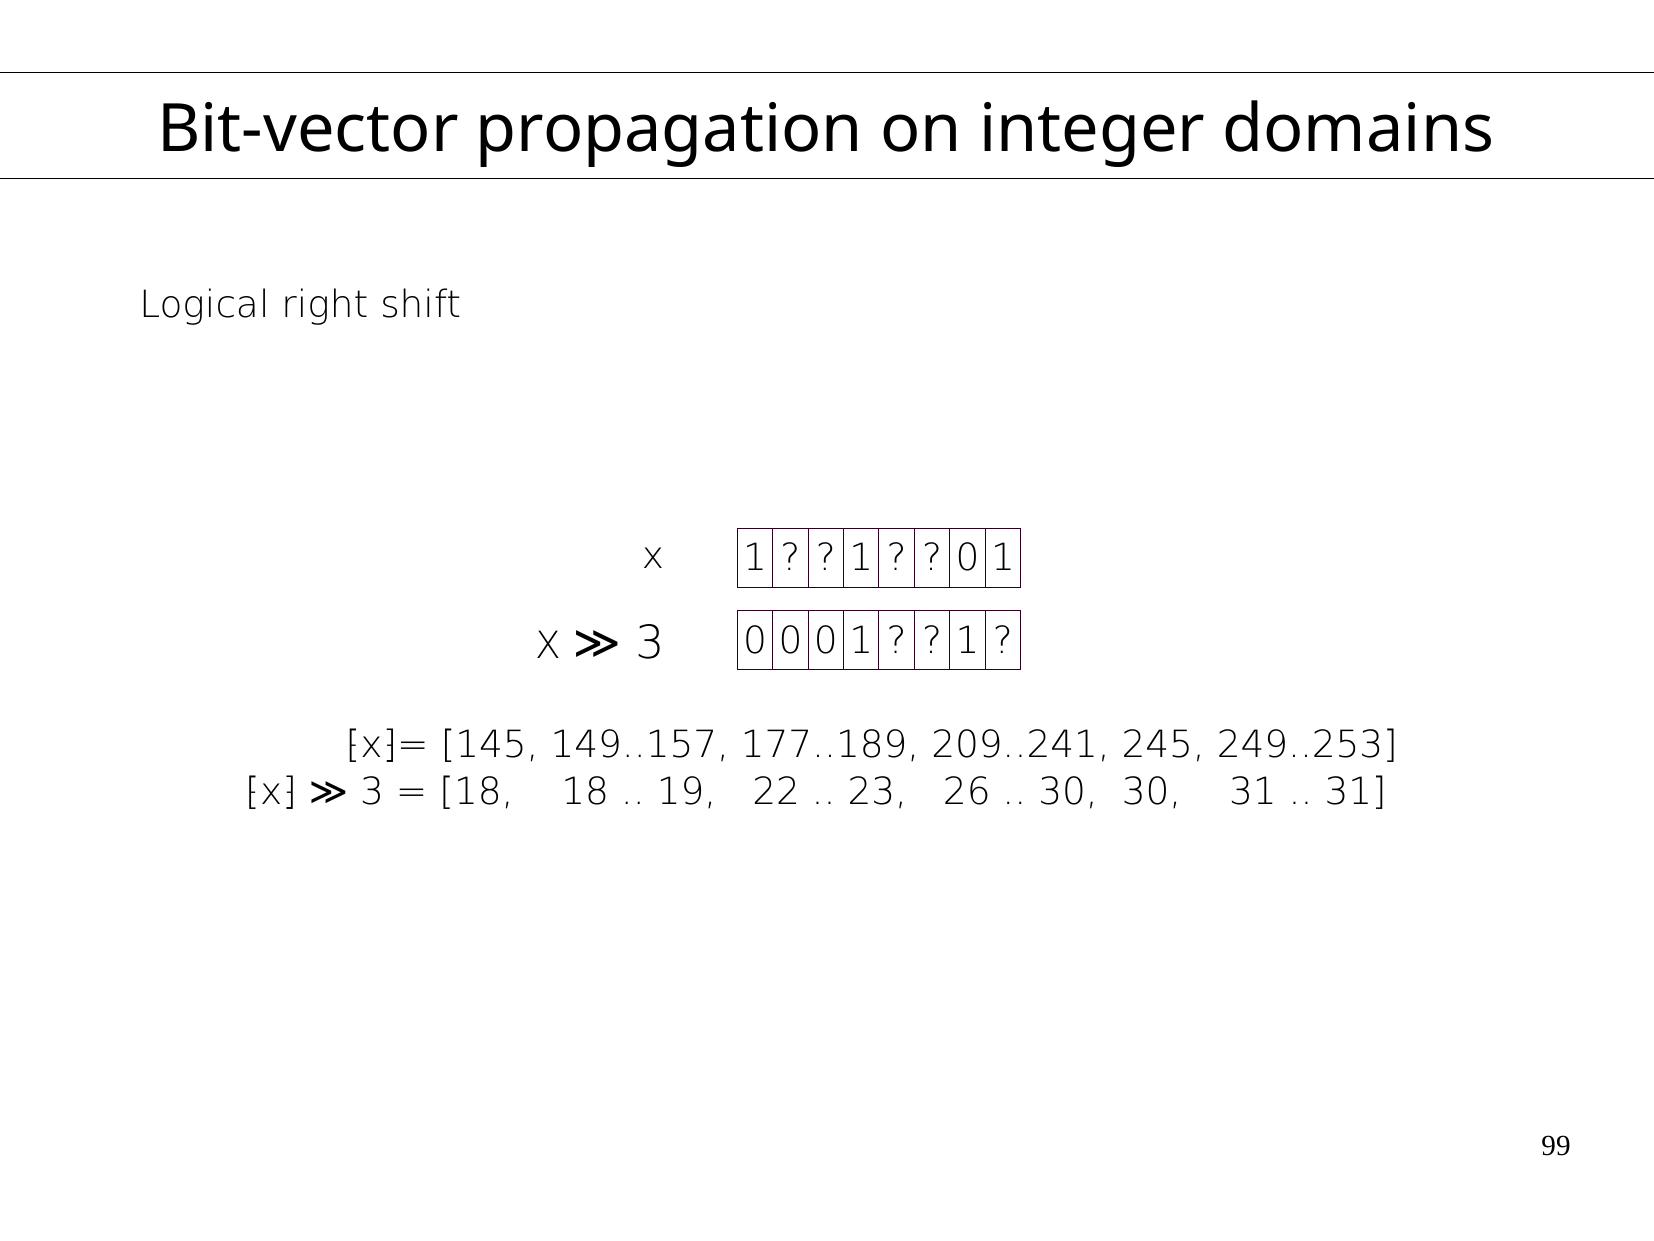

Bit-vector propagation on integer domains
Logical right shift
x
1
?
?
1
?
?
0
1
X ≫ 3
0
0
0
1
?
?
1
?
⁅x⁆= [145, 149..157, 177..189, 209..241, 245, 249..253]
⁅x⁆ ≫ 3 = [18, 18 .. 19, 22 .. 23, 26 .. 30, 30, 31 .. 31]
99